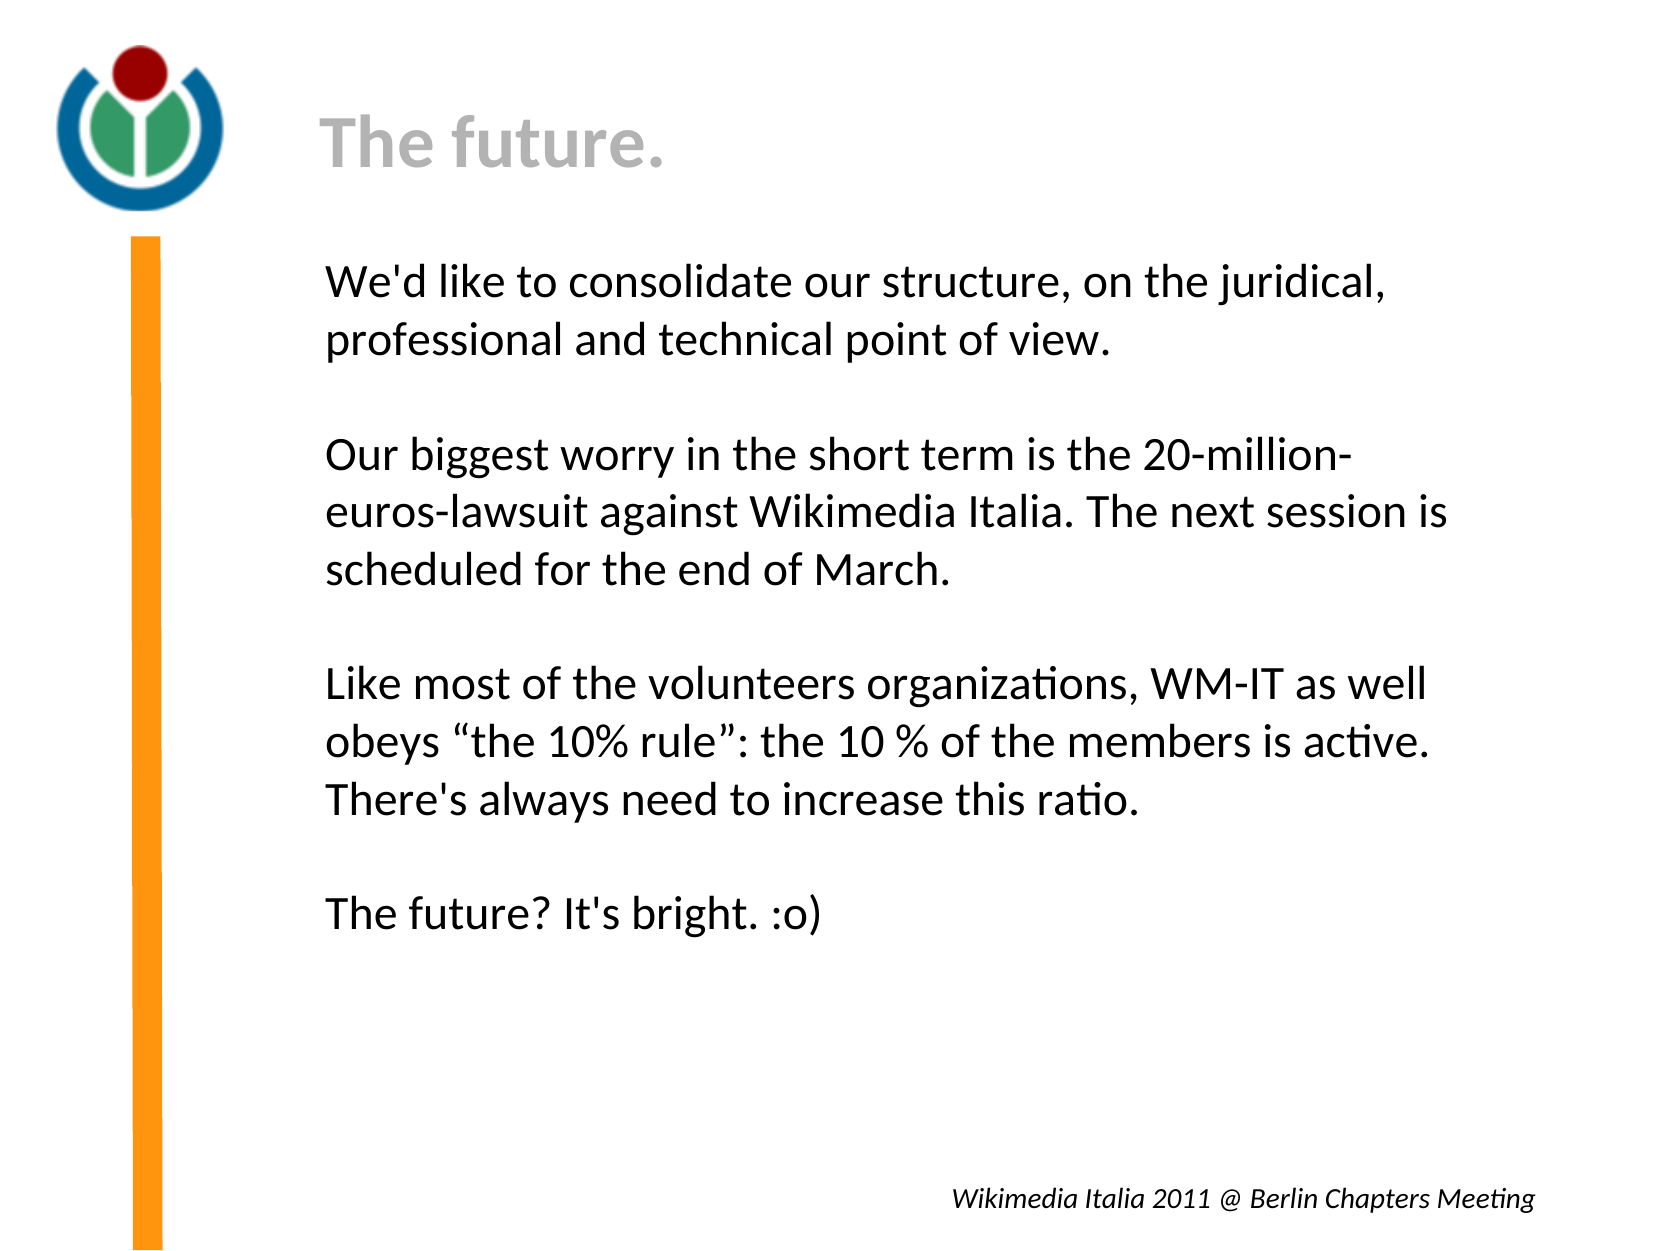

The future.
We'd like to consolidate our structure, on the juridical, professional and technical point of view.
Our biggest worry in the short term is the 20-million-euros-lawsuit against Wikimedia Italia. The next session is scheduled for the end of March.
Like most of the volunteers organizations, WM-IT as well obeys “the 10% rule”: the 10 % of the members is active. There's always need to increase this ratio.
The future? It's bright. :o)
Wikimedia Italia 2011 @ Berlin Chapters Meeting